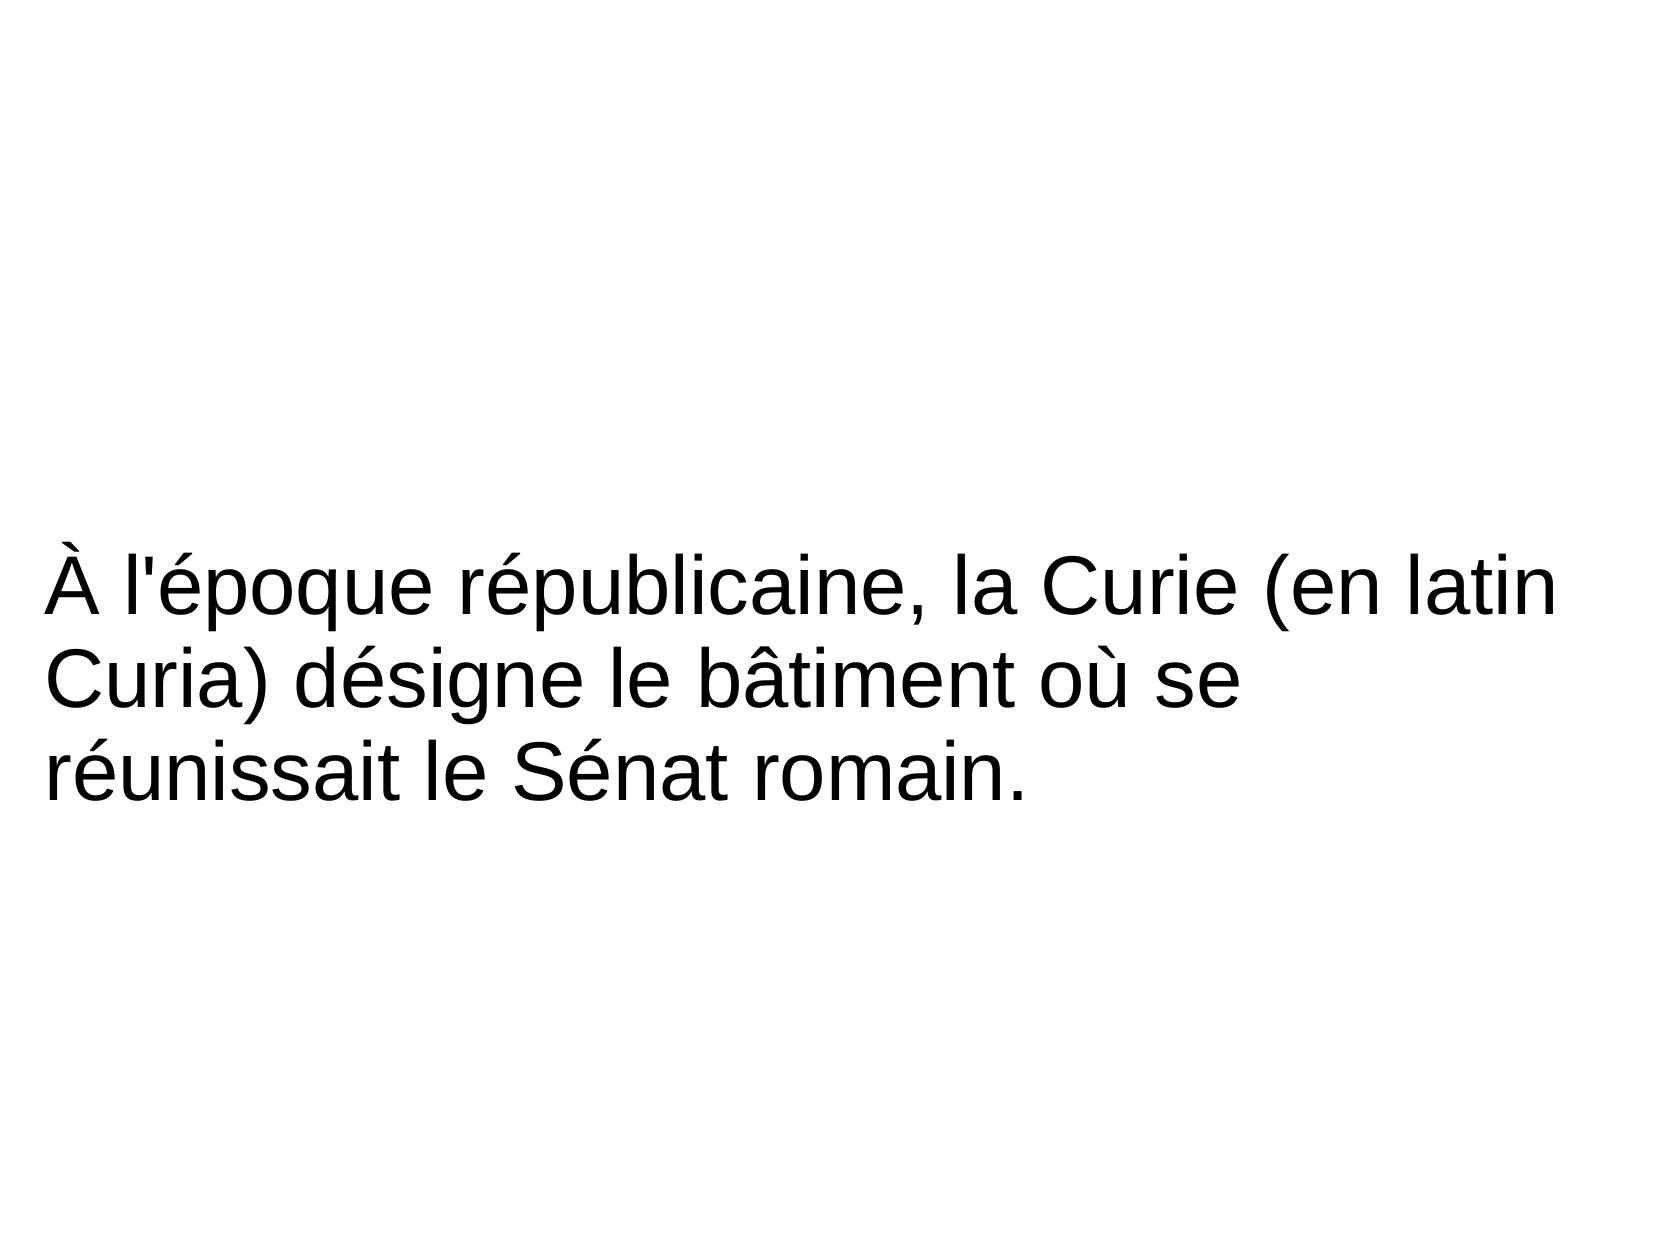

À l'époque républicaine, la Curie (en latin Curia) désigne le bâtiment où se réunissait le Sénat romain.